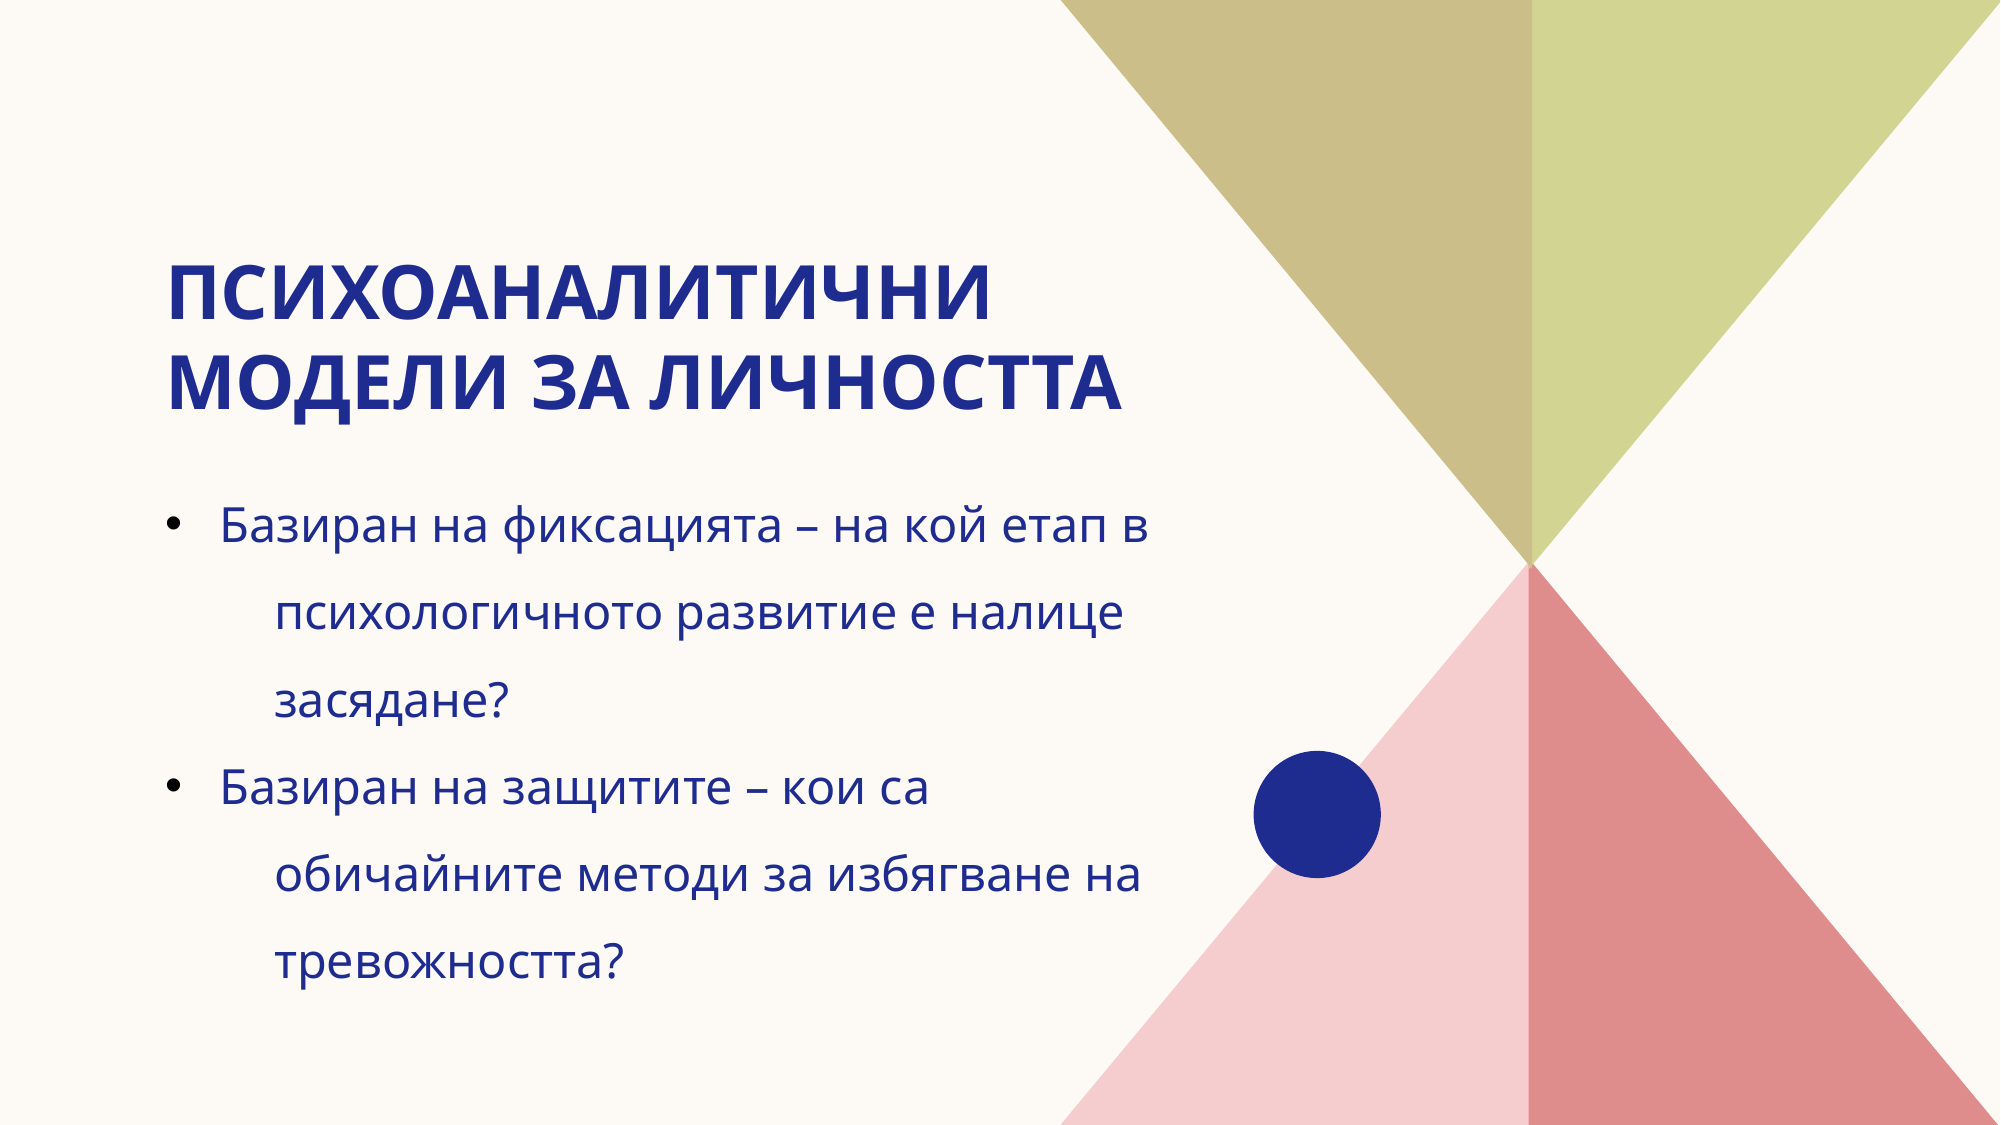

# Психоаналитични модели за личността
Базиран на фиксацията – на кой етап в психологичното развитие е налице засядане?
Базиран на защитите – кои са обичайните методи за избягване на тревожността?